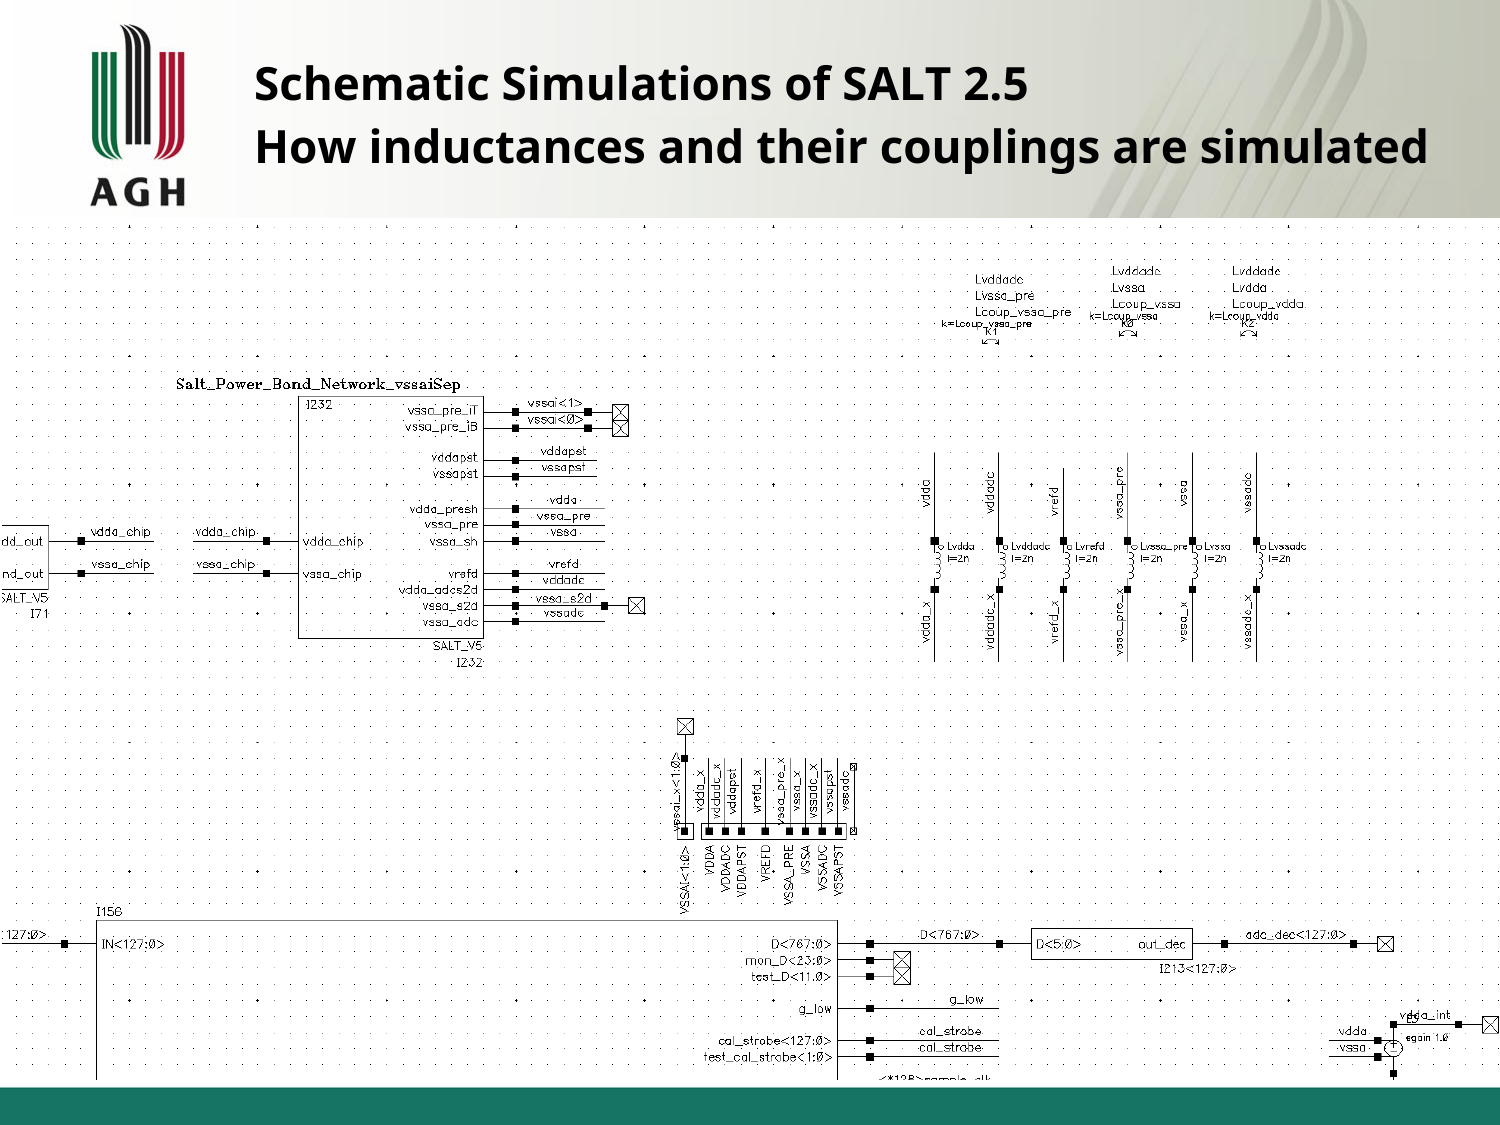

# Schematic Simulations of SALT 2.5 How inductances and their couplings are simulated
21